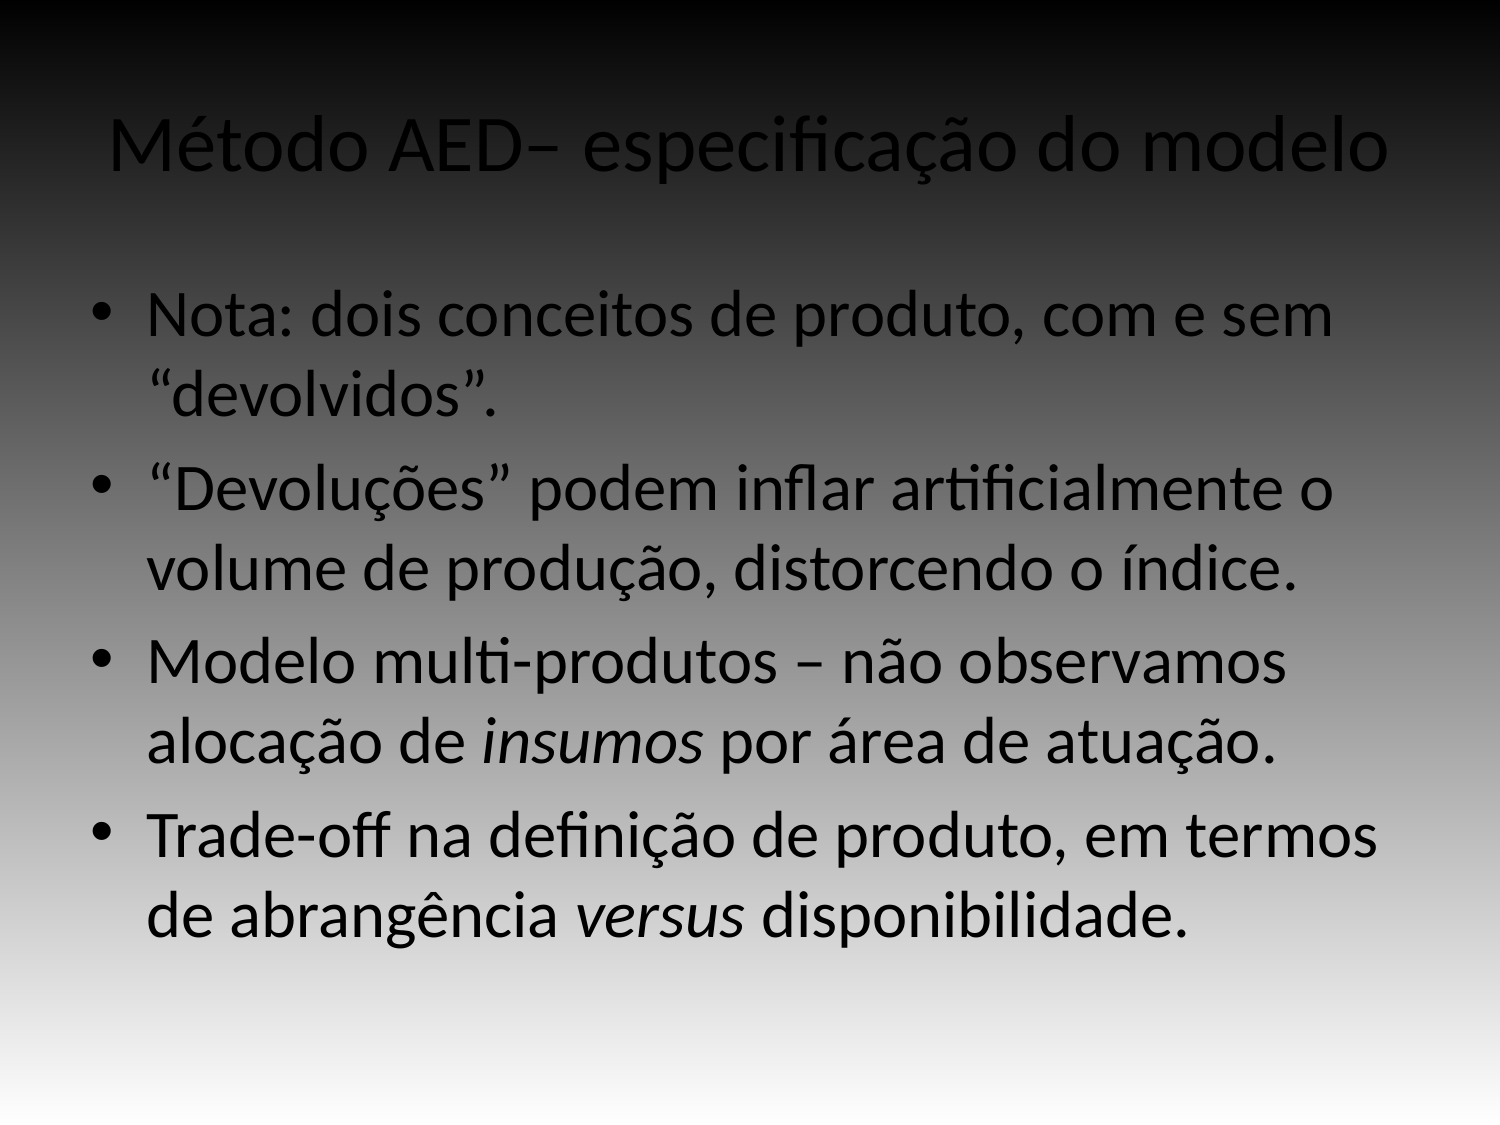

# Método AED– especificação do modelo
Nota: dois conceitos de produto, com e sem “devolvidos”.
“Devoluções” podem inflar artificialmente o volume de produção, distorcendo o índice.
Modelo multi-produtos – não observamos alocação de insumos por área de atuação.
Trade-off na definição de produto, em termos de abrangência versus disponibilidade.